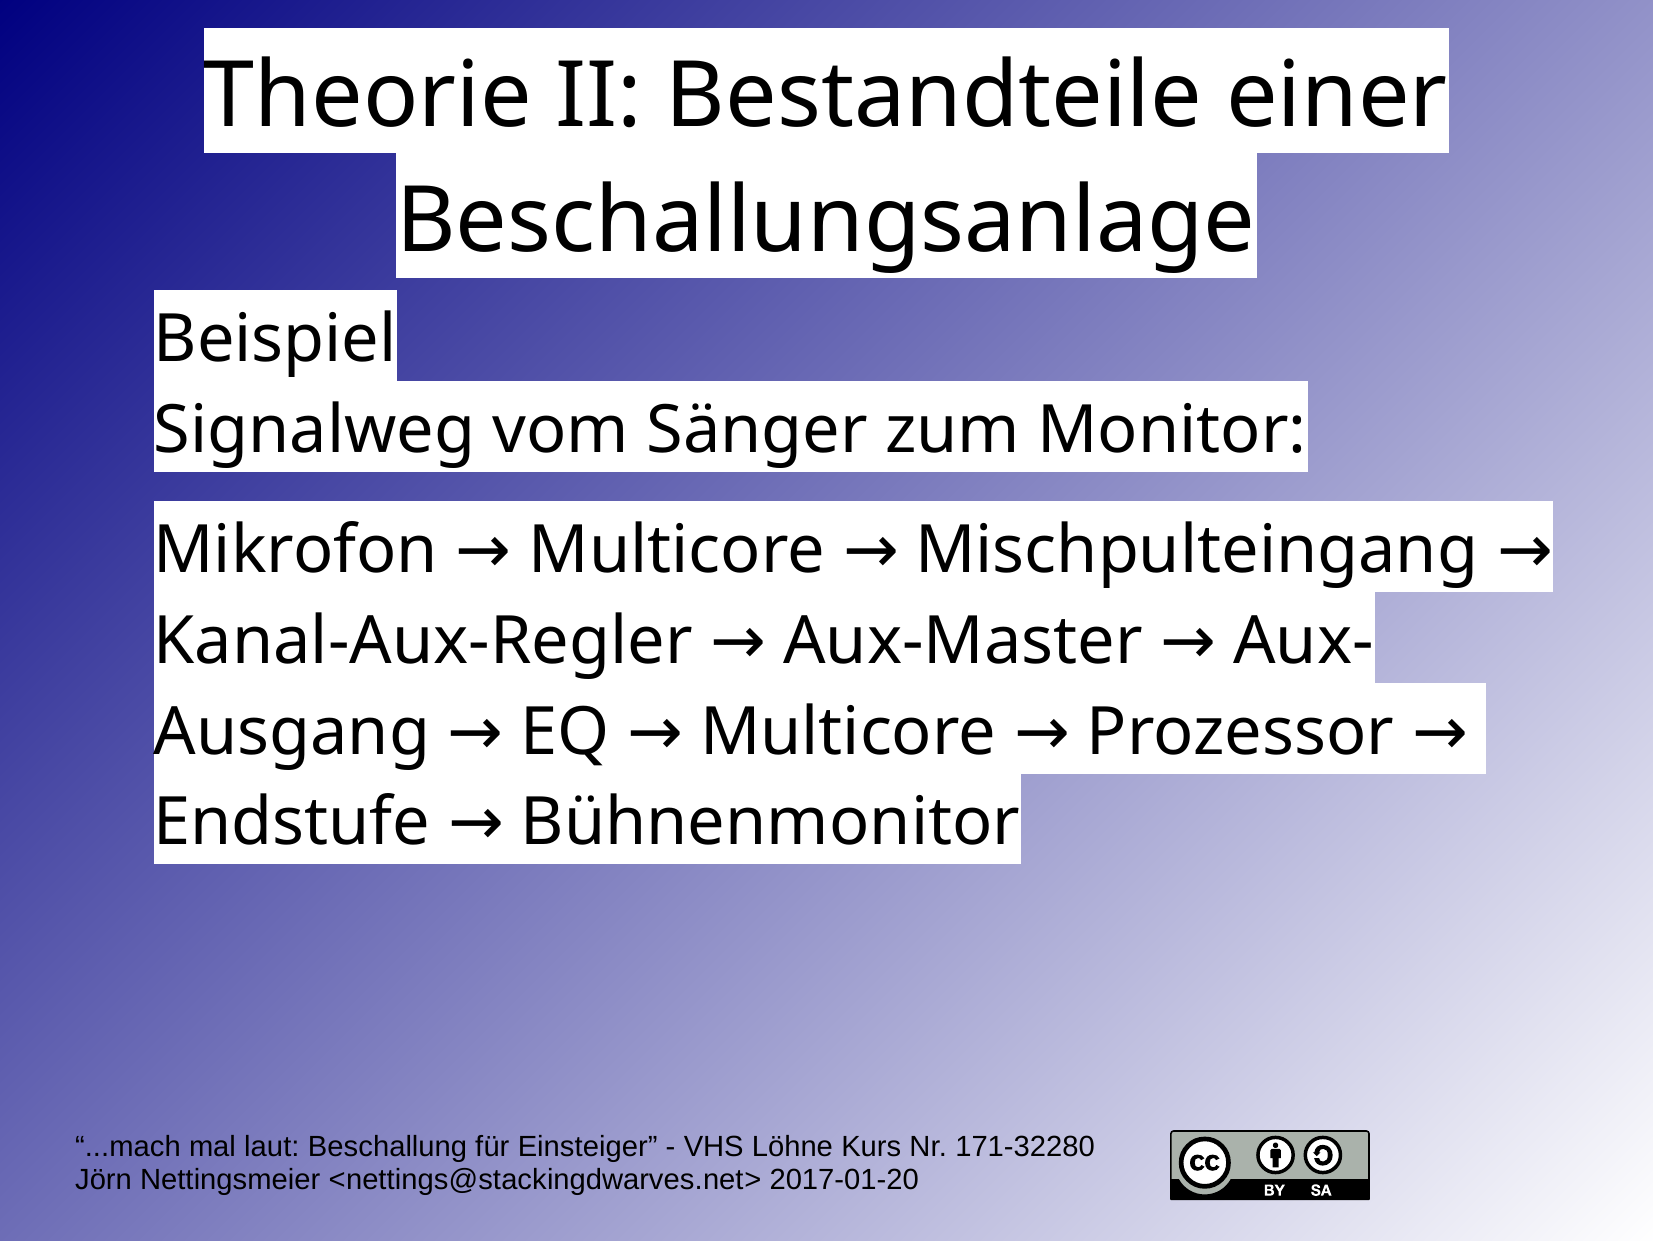

# Theorie II: Bestandteile einer Beschallungsanlage
Beispiel
Signalweg vom Sänger zum Monitor:
Mikrofon → Multicore → Mischpulteingang → Kanal-Aux-Regler → Aux-Master → Aux-Ausgang → EQ → Multicore → Prozessor → Endstufe → Bühnenmonitor